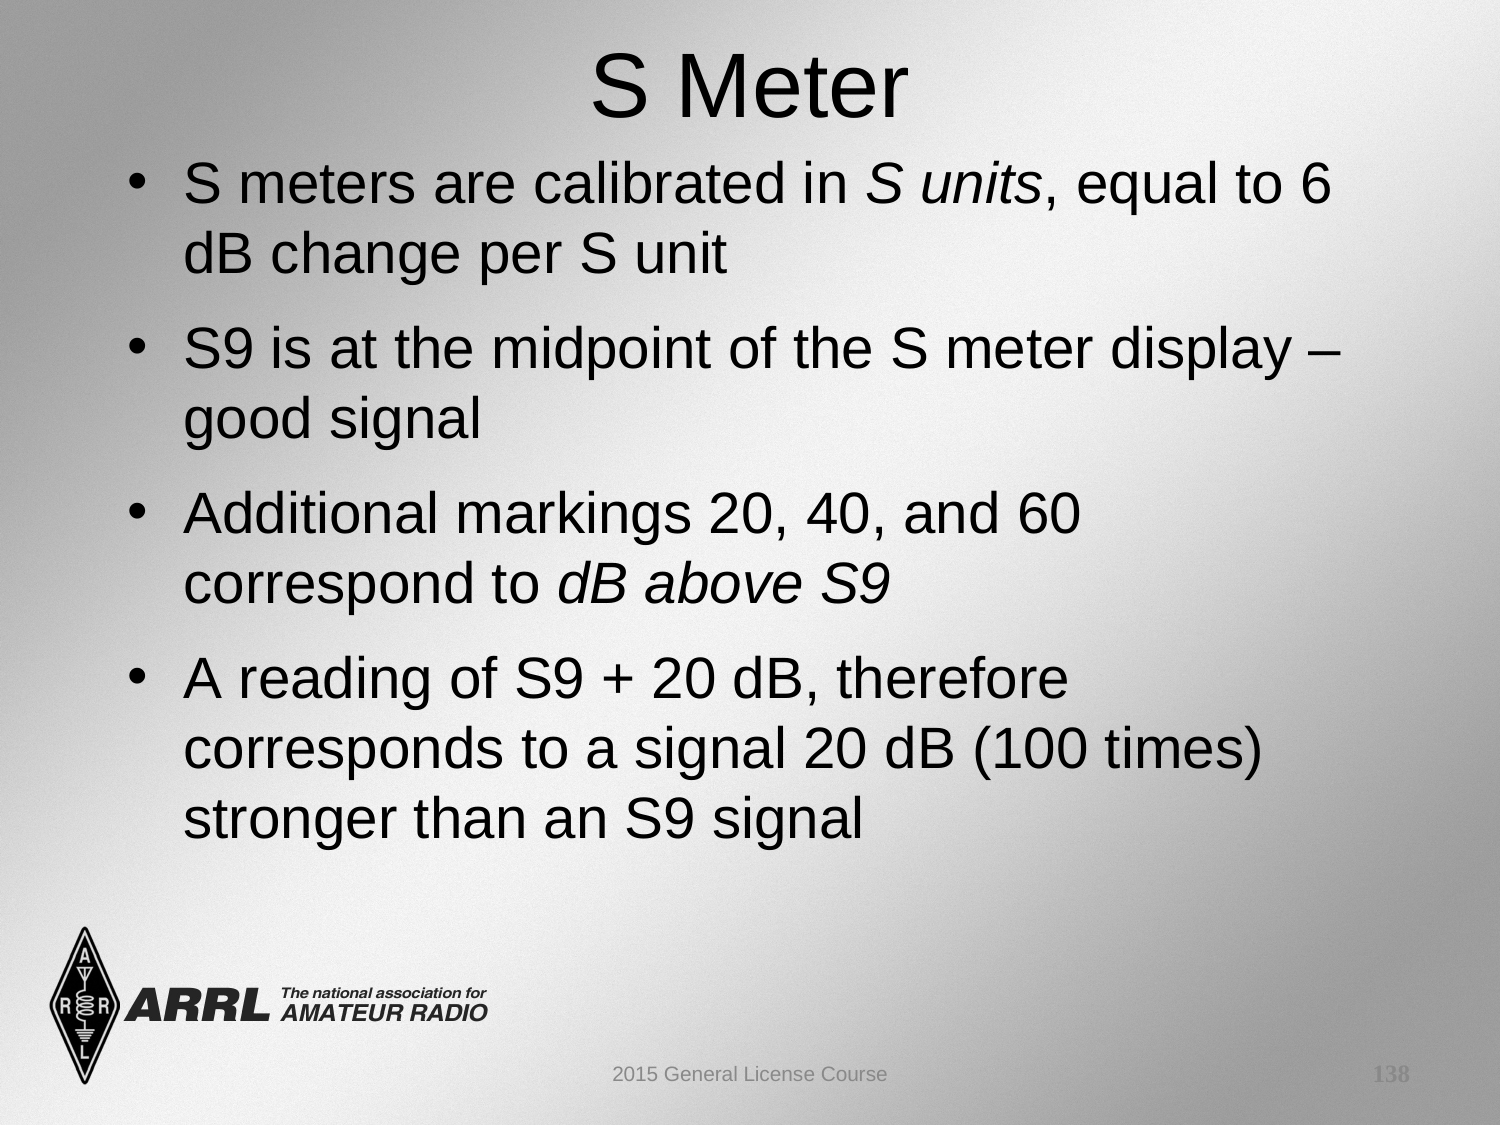

S Meter
S meters are calibrated in S units, equal to 6 dB change per S unit
S9 is at the midpoint of the S meter display – good signal
Additional markings 20, 40, and 60 correspond to dB above S9
A reading of S9 + 20 dB, therefore corresponds to a signal 20 dB (100 times) stronger than an S9 signal
2015 General License Course